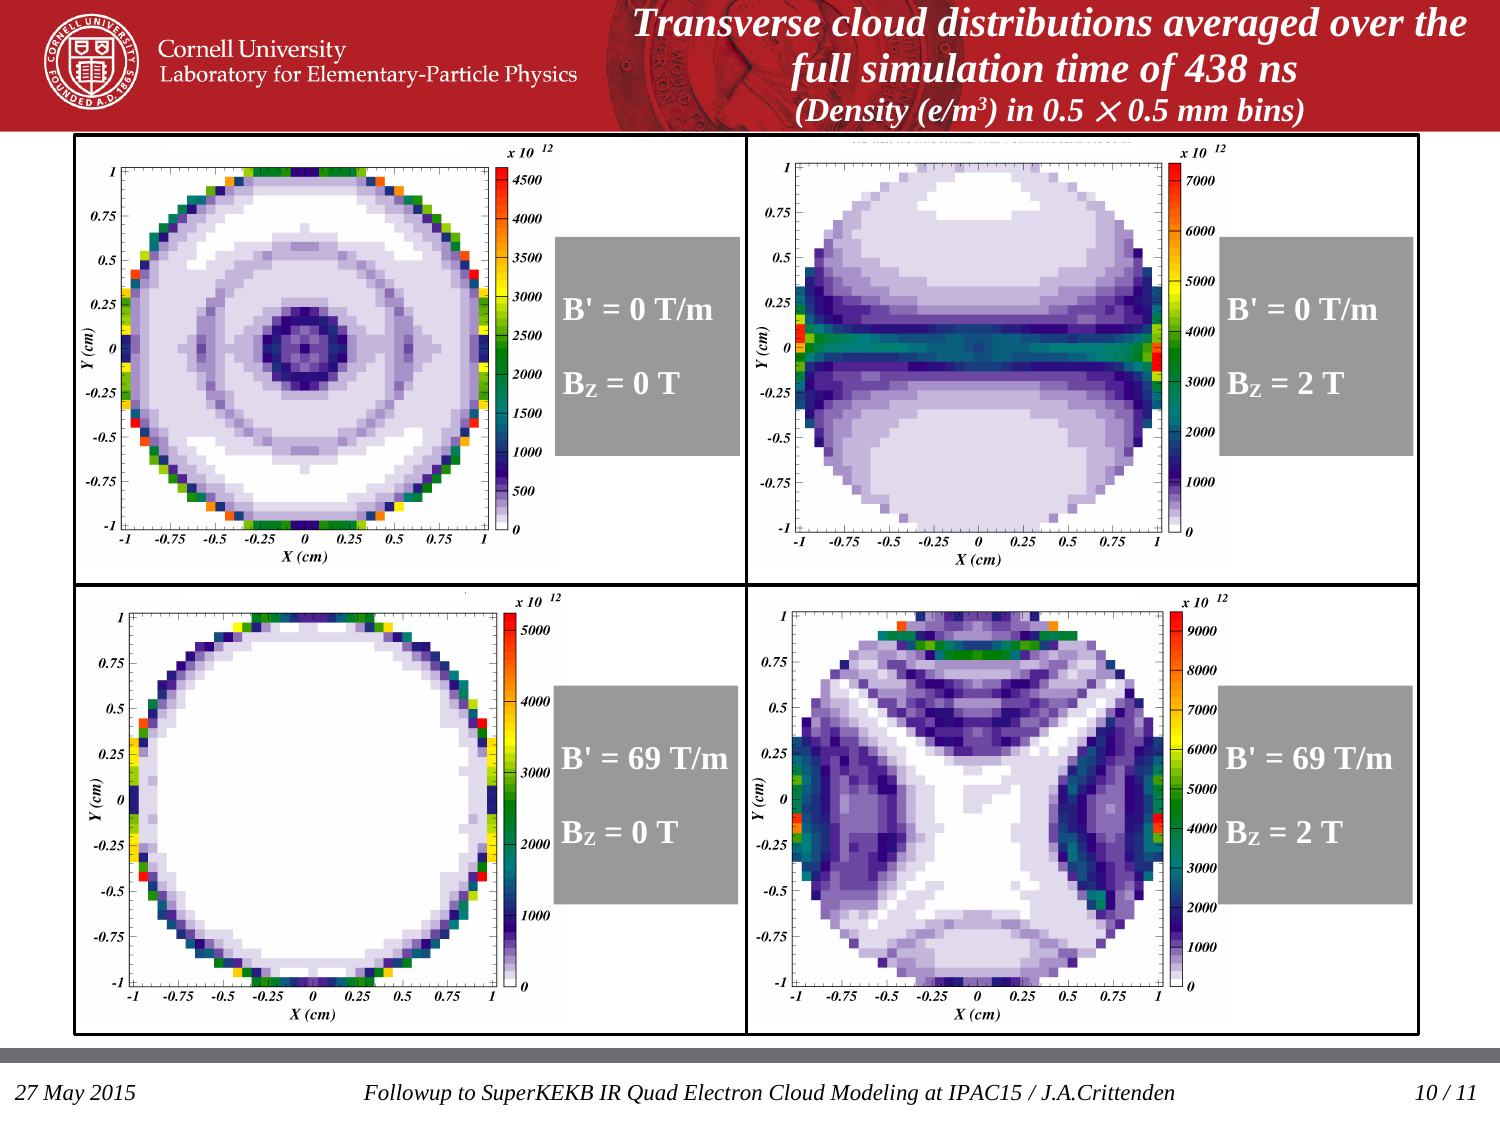

# Transverse cloud distributions averaged over the full simulation time of 438 ns (Density (e/m3) in 0.5 ´ 0.5 mm bins)
B' = 0 T/m
BZ = 0 T
B' = 0 T/m
BZ = 2 T
B' = 69 T/m
BZ = 0 T
B' = 69 T/m
BZ = 2 T